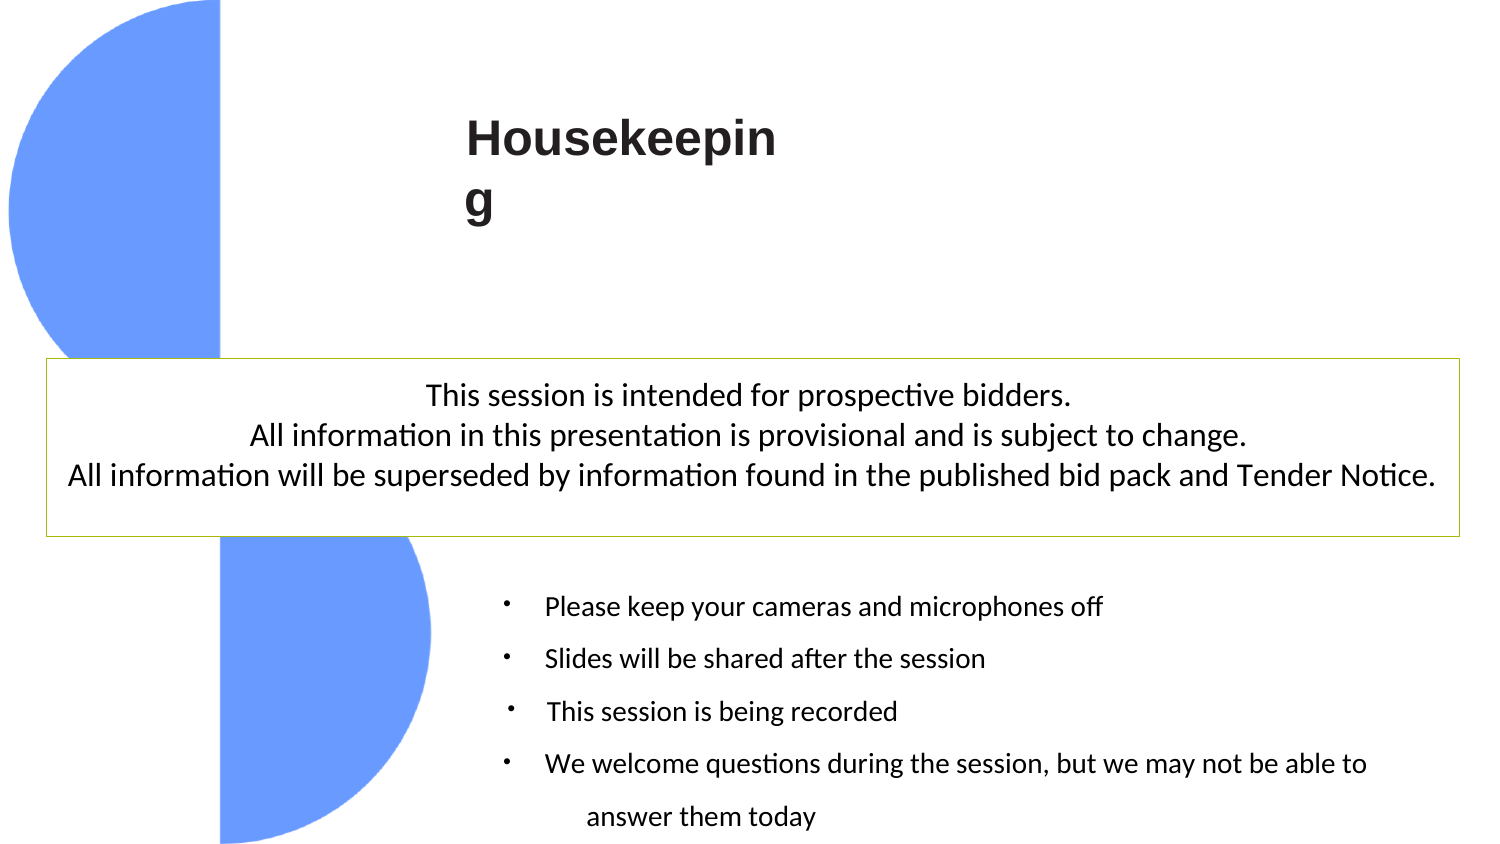

# Housekeeping
This session is intended for prospective bidders.
All information in this presentation is provisional and is subject to change.
All information will be superseded by information found in the published bid pack and Tender Notice.
Please keep your cameras and microphones off
Slides will be shared after the session
This session is being recorded
We welcome questions during the session, but we may not be able to answer them today